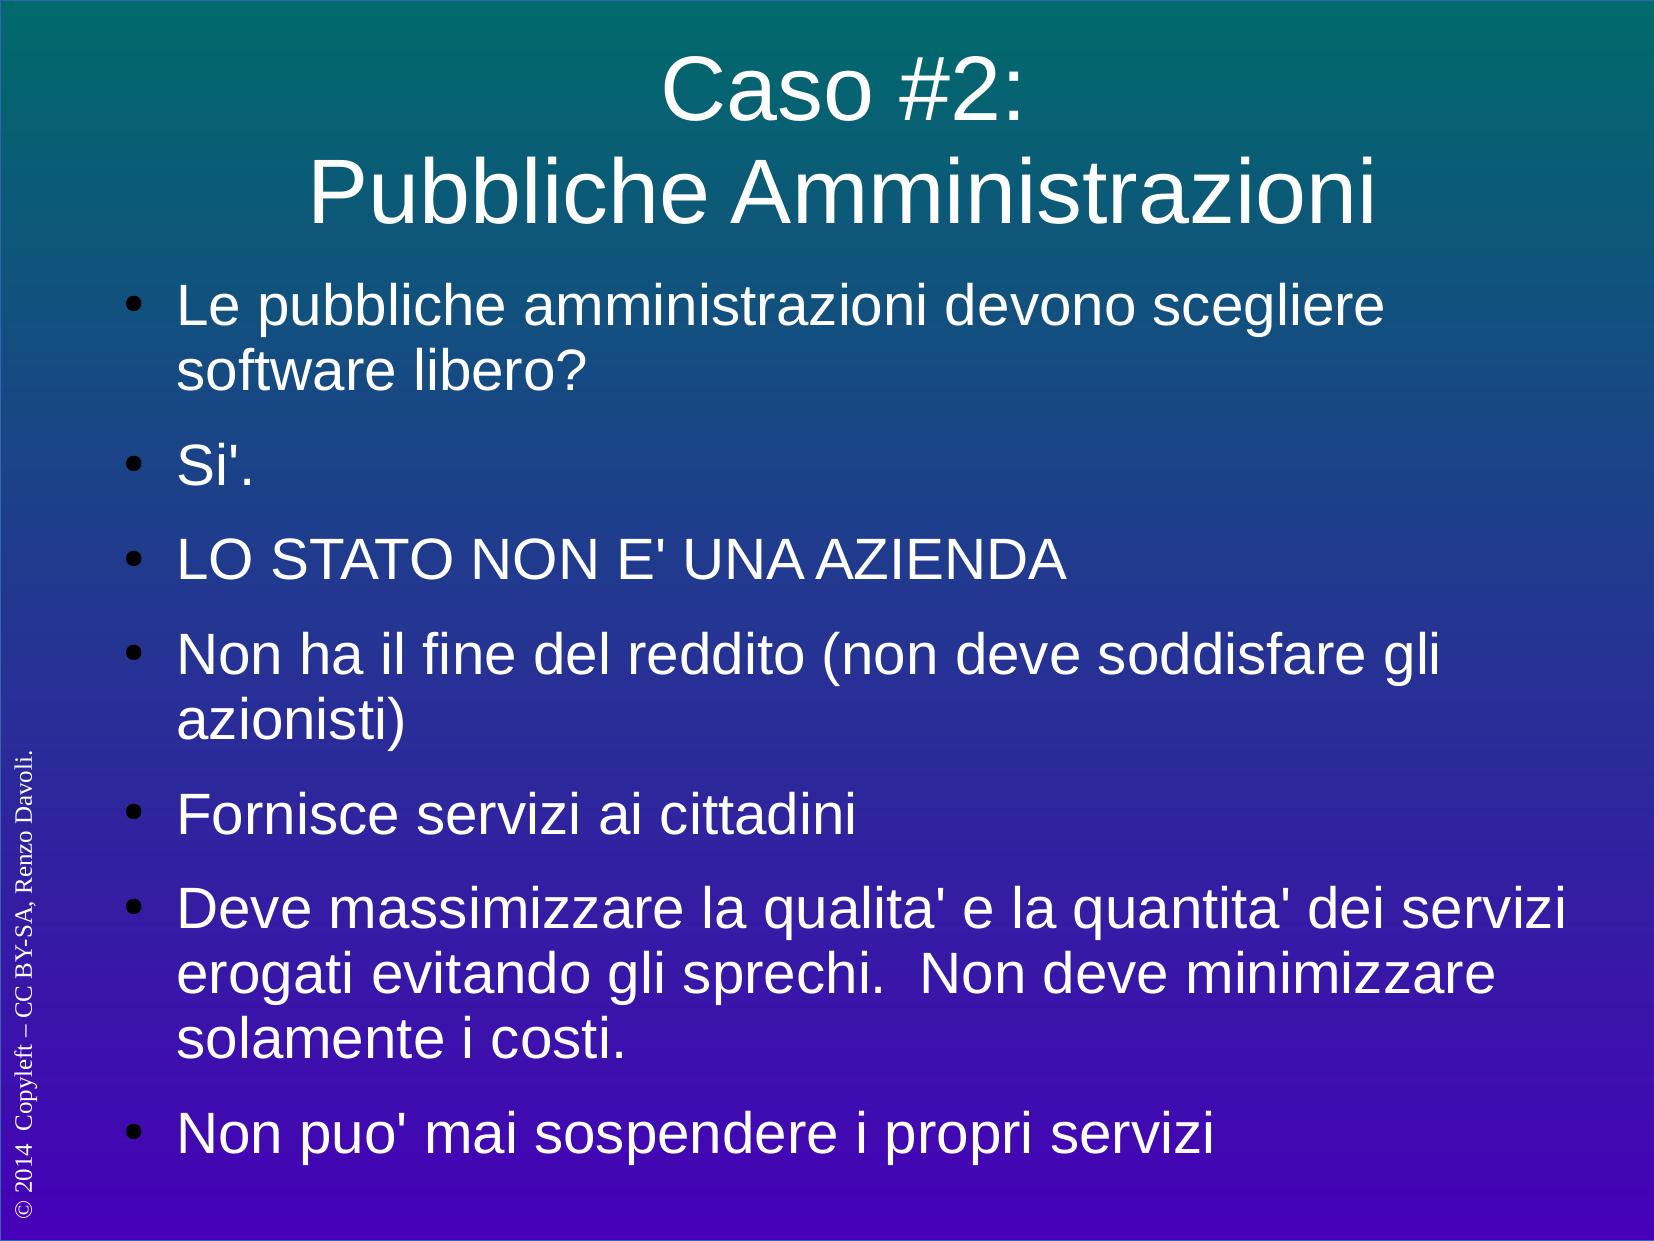

# Caso #2: Pubbliche Amministrazioni
Le pubbliche amministrazioni devono scegliere software libero?
Si'.
LO STATO NON E' UNA AZIENDA
Non ha il fine del reddito (non deve soddisfare gli azionisti)
Fornisce servizi ai cittadini
Deve massimizzare la qualita' e la quantita' dei servizi erogati evitando gli sprechi. Non deve minimizzare solamente i costi.
Non puo' mai sospendere i propri servizi